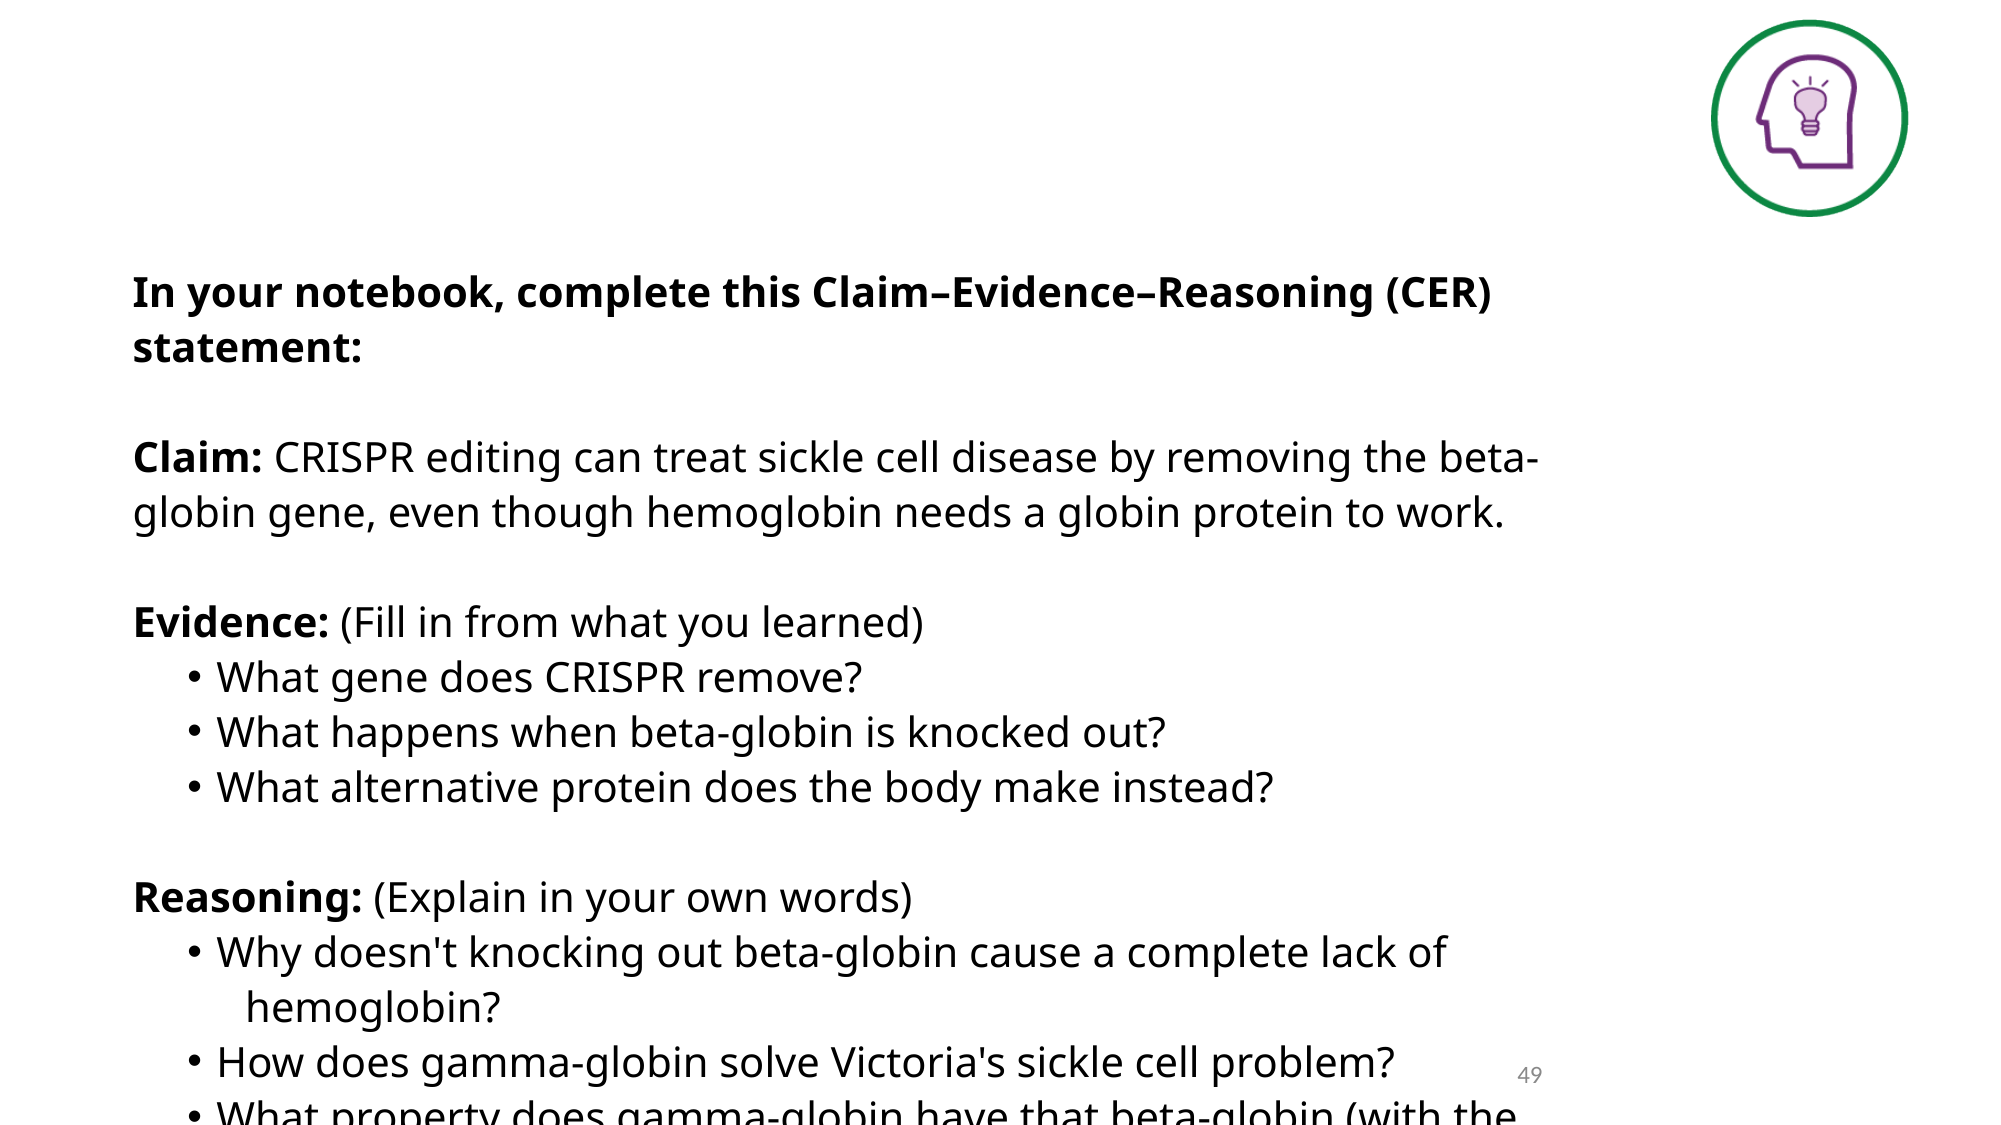

CRISPR and Sickle Cell Anemia
In your notebook, complete this Claim–Evidence–Reasoning (CER) statement:
Claim: CRISPR editing can treat sickle cell disease by removing the beta-globin gene, even though hemoglobin needs a globin protein to work.
Evidence: (Fill in from what you learned)
What gene does CRISPR remove?
What happens when beta-globin is knocked out?
What alternative protein does the body make instead?
Reasoning: (Explain in your own words)
Why doesn't knocking out beta-globin cause a complete lack of hemoglobin?
How does gamma-globin solve Victoria's sickle cell problem?
What property does gamma-globin have that beta-globin (with the Glu→Val mutation) does not?